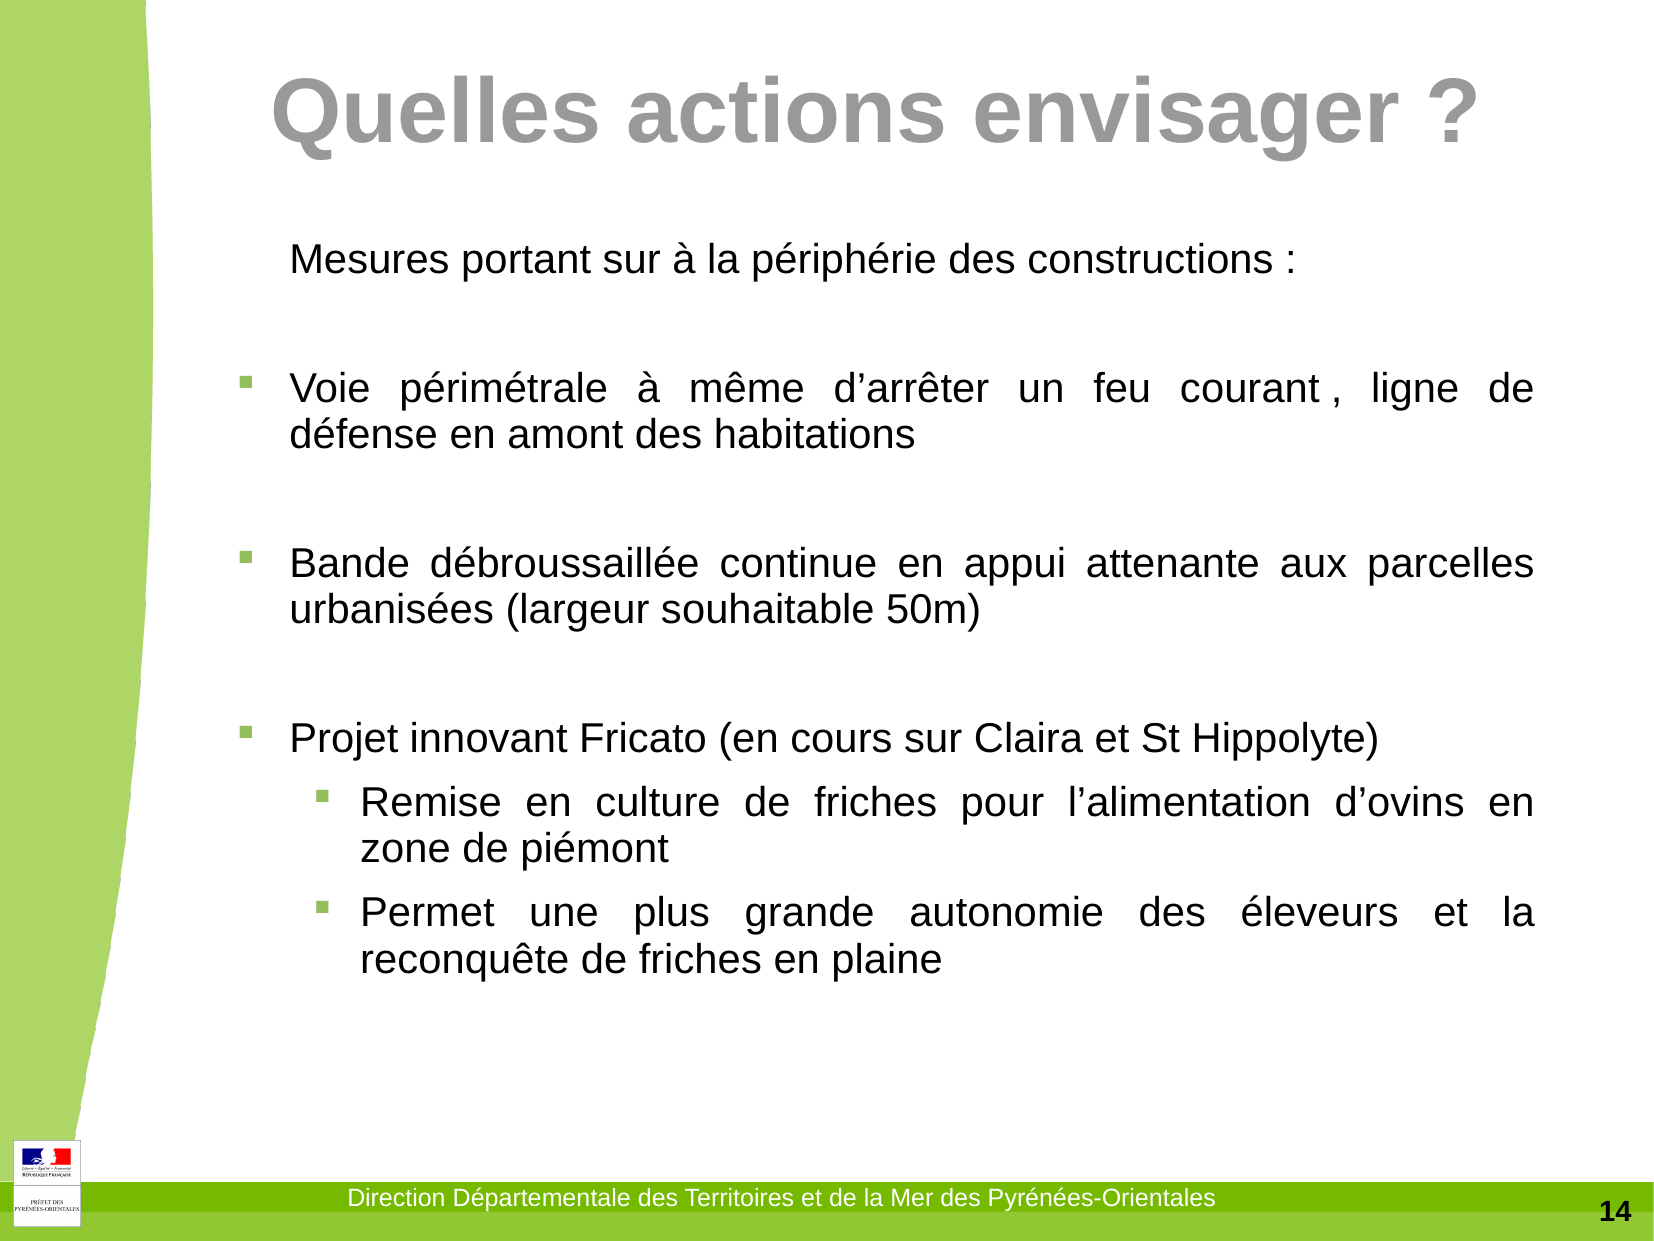

# Quelles actions envisager ?
Mesures portant sur à la périphérie des constructions :
Voie périmétrale à même d’arrêter un feu courant , ligne de défense en amont des habitations
Bande débroussaillée continue en appui attenante aux parcelles urbanisées (largeur souhaitable 50m)
Projet innovant Fricato (en cours sur Claira et St Hippolyte)
Remise en culture de friches pour l’alimentation d’ovins en zone de piémont
Permet une plus grande autonomie des éleveurs et la reconquête de friches en plaine
Direction Départementale des Territoires et de la Mer des Pyrénées-Orientales
14